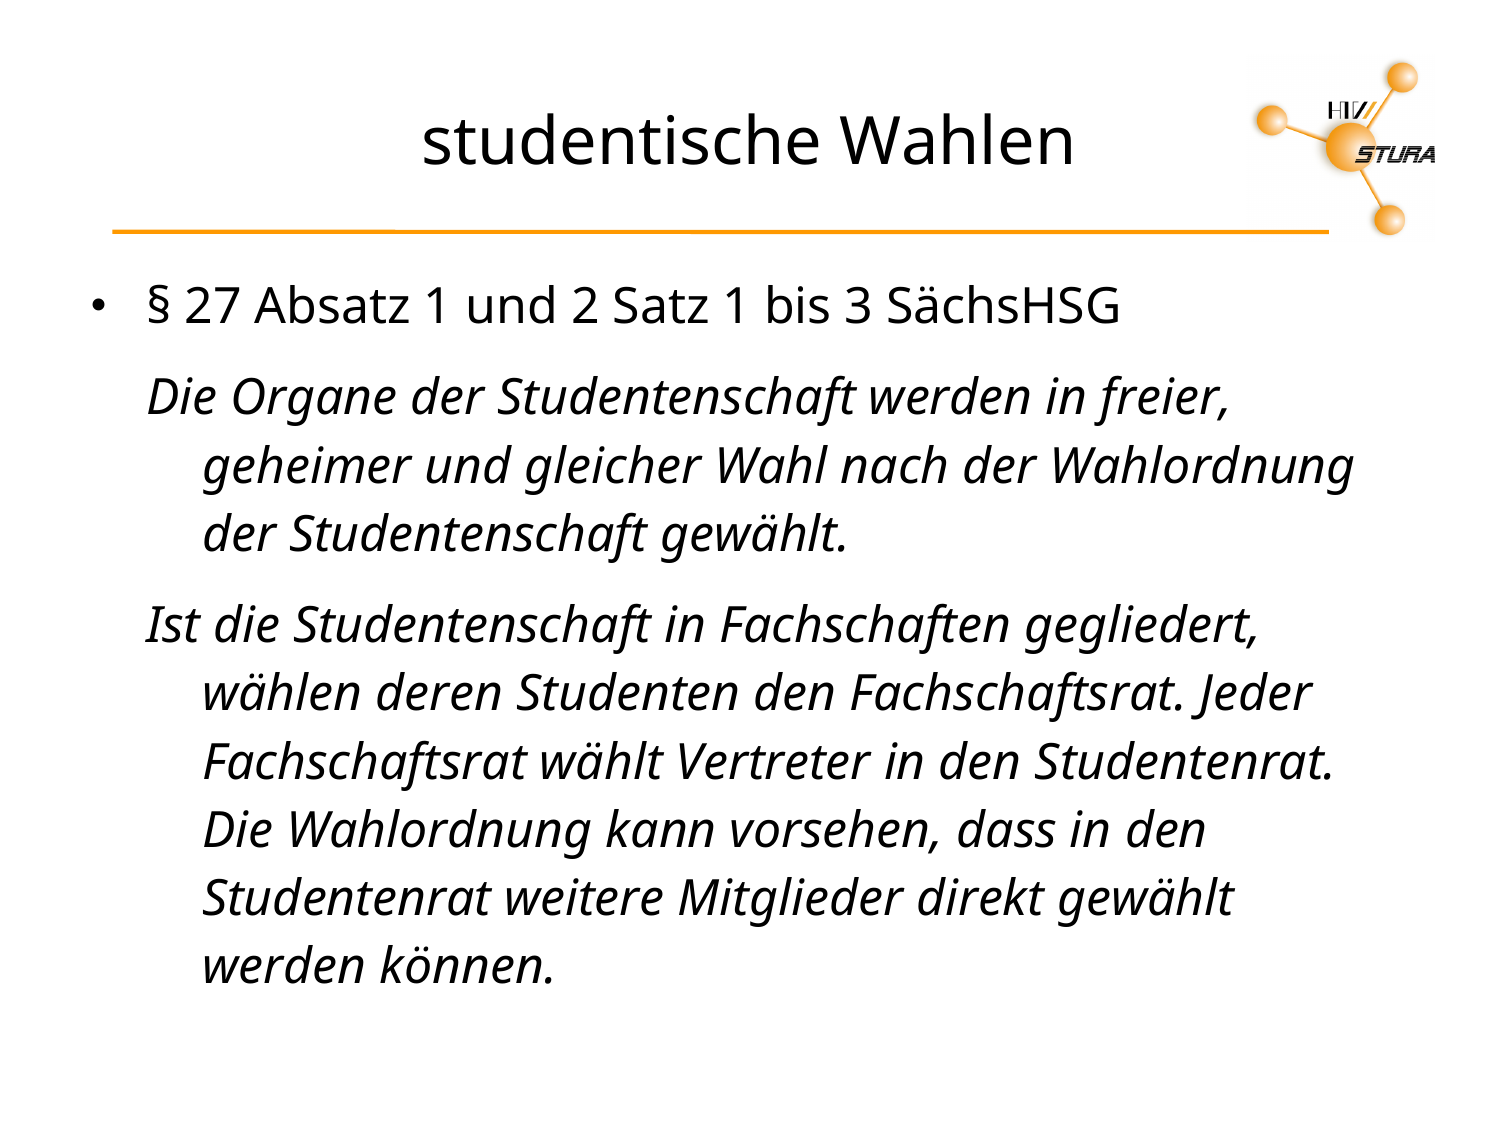

# studentische Wahlen
§ 27 Absatz 1 und 2 Satz 1 bis 3 SächsHSG
Die Organe der Studentenschaft werden in freier, geheimer und gleicher Wahl nach der Wahlordnung der Studentenschaft gewählt.
Ist die Studentenschaft in Fachschaften gegliedert, wählen deren Studenten den Fachschaftsrat. Jeder Fachschaftsrat wählt Vertreter in den Studentenrat. Die Wahlordnung kann vorsehen, dass in den Studentenrat weitere Mitglieder direkt gewählt werden können.